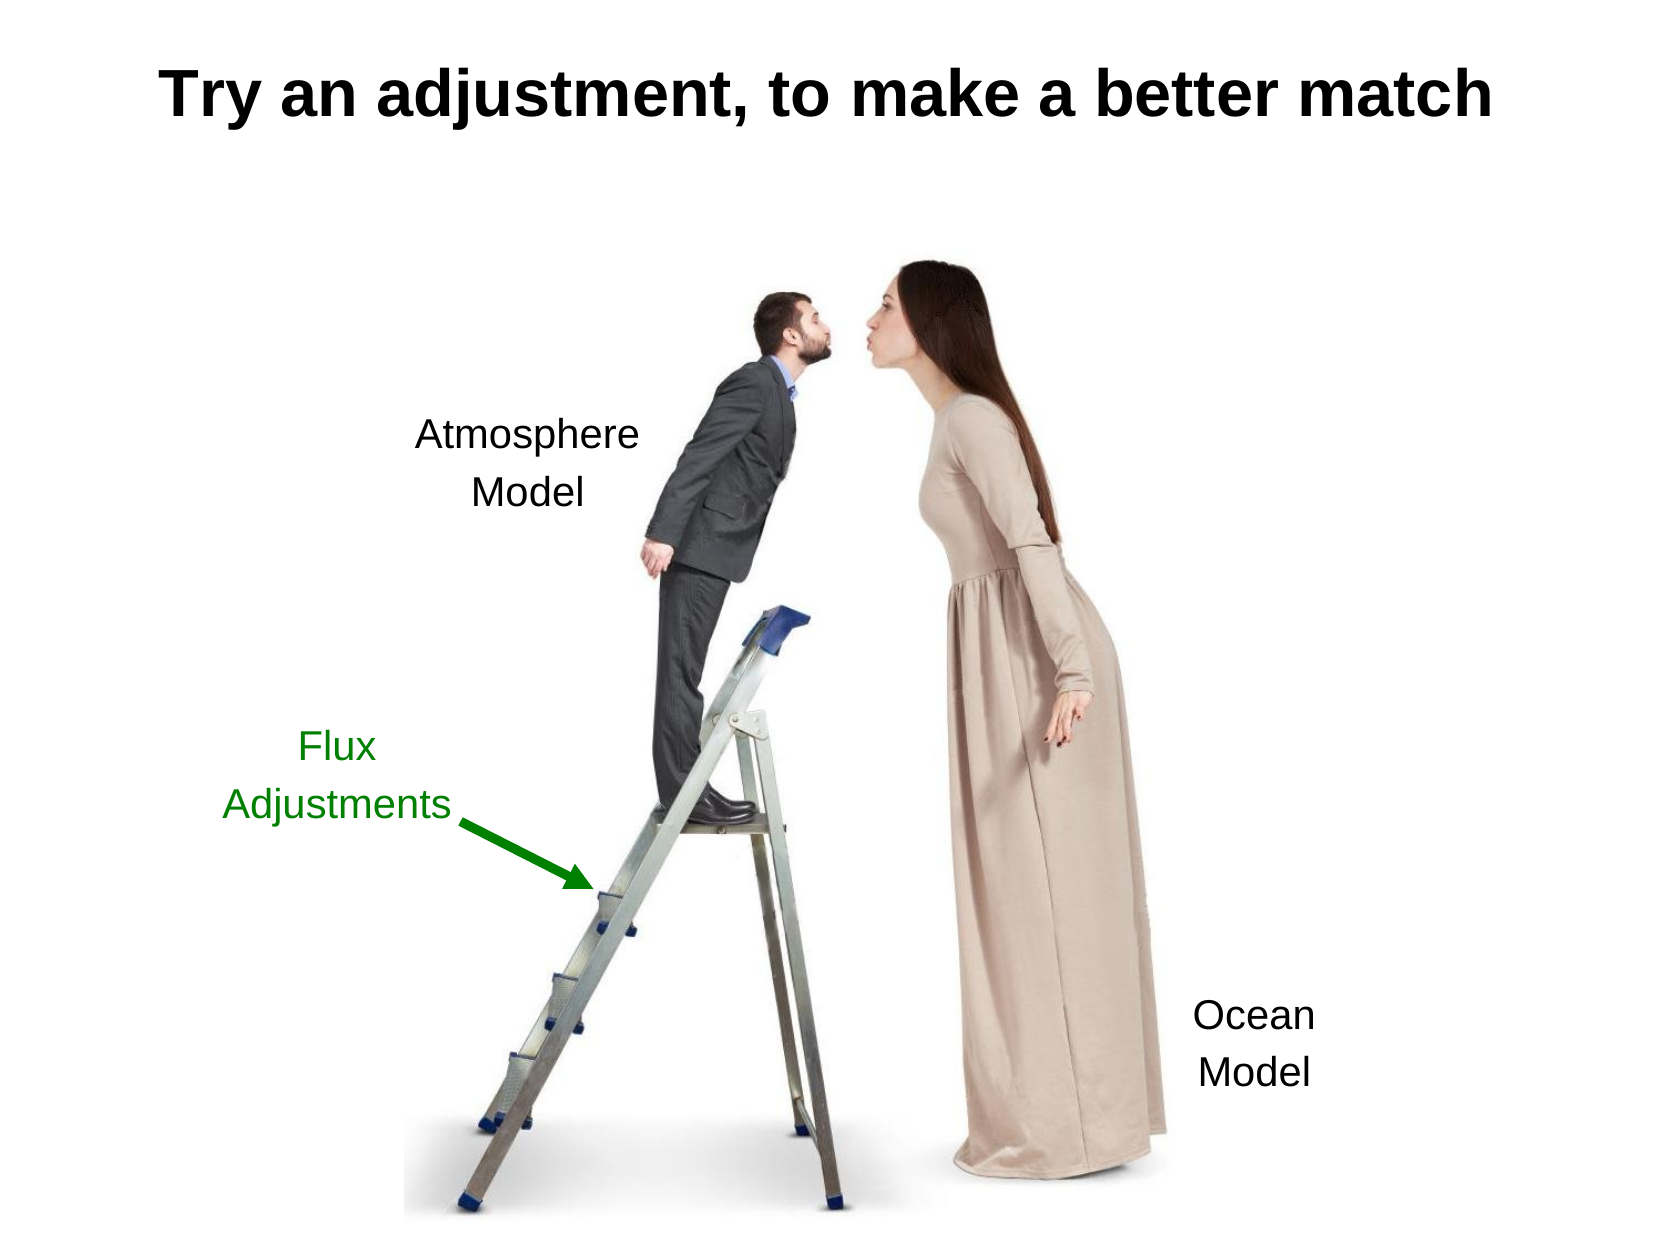

Try an adjustment, to make a better match
Atmosphere
Model
Flux
Adjustments
Ocean
Model